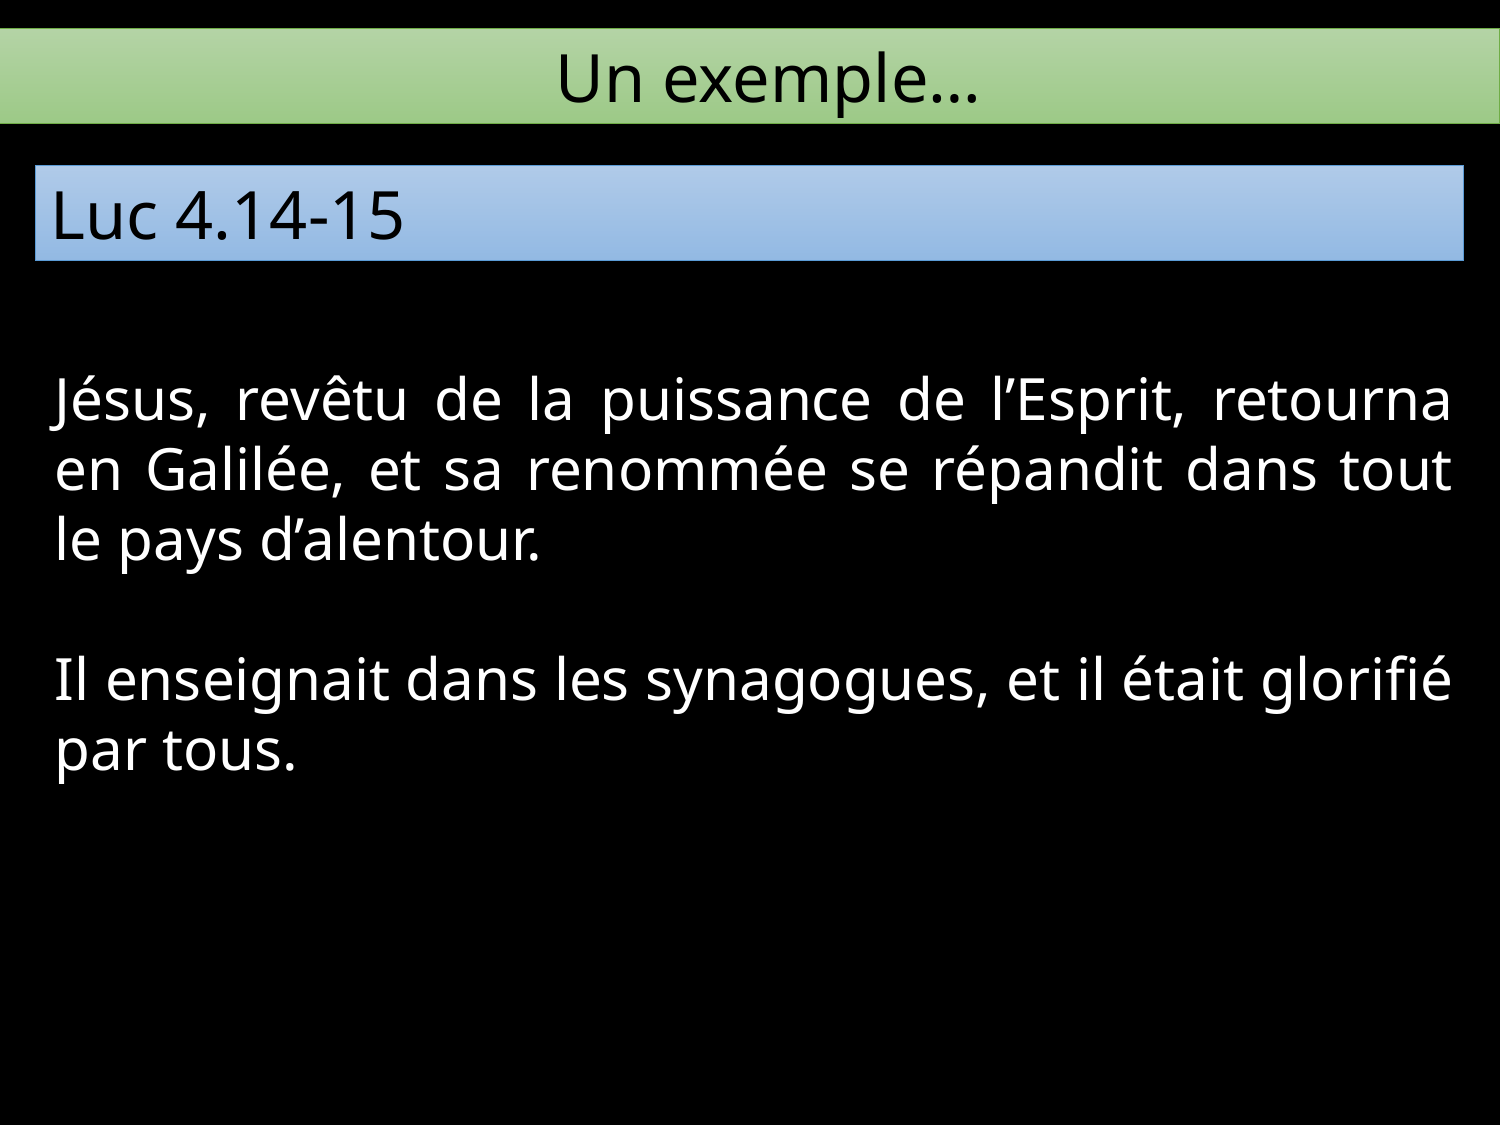

Un exemple…
Luc 4.14-15
Jésus, revêtu de la puissance de l’Esprit, retourna en Galilée, et sa renommée se répandit dans tout le pays d’alentour.
Il enseignait dans les synagogues, et il était glorifié par tous.